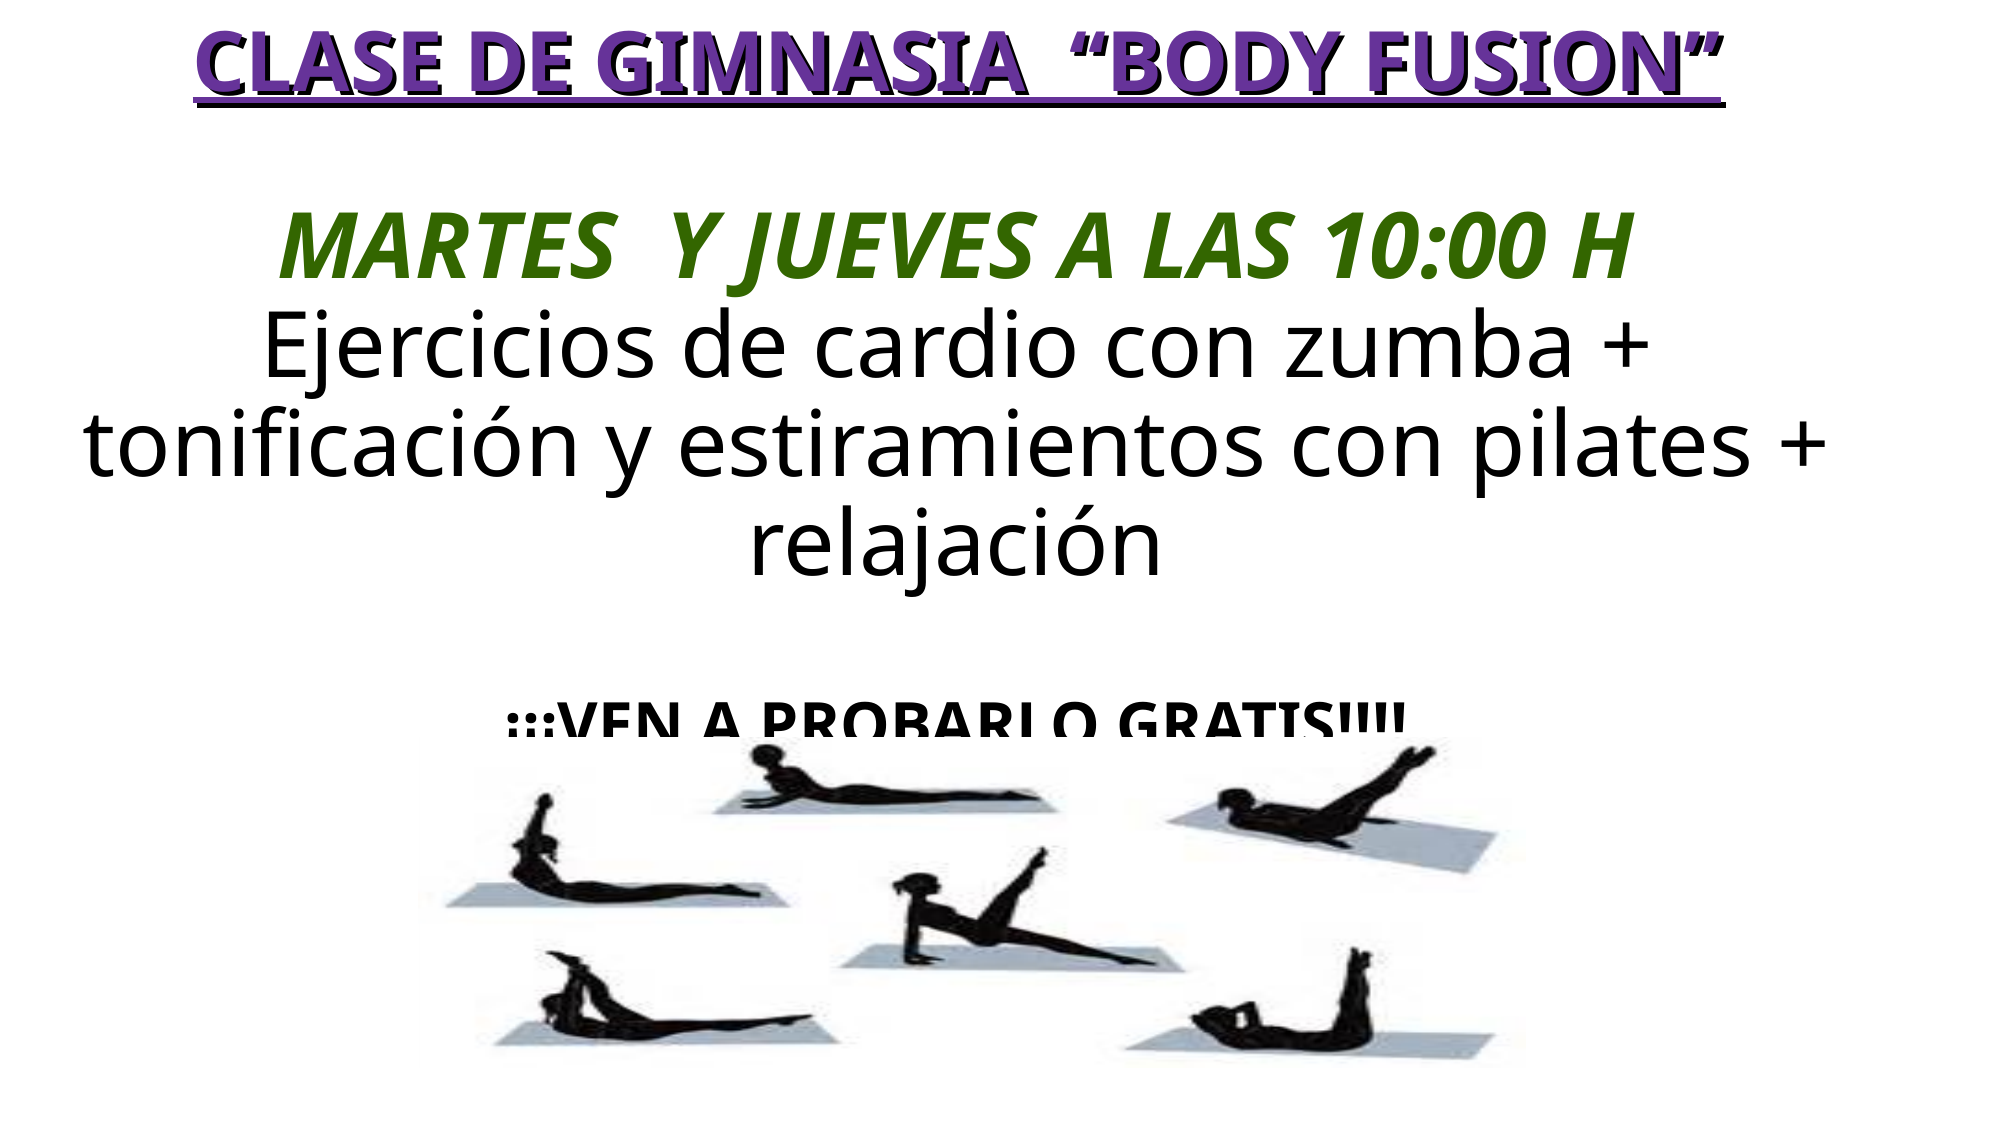

# CLASE DE GIMNASIA “BODY FUSION”
MARTES Y JUEVES A LAS 10:00 H
Ejercicios de cardio con zumba + tonificación y estiramientos con pilates + relajación
¡¡¡VEN A PROBARLO GRATIS!!!!